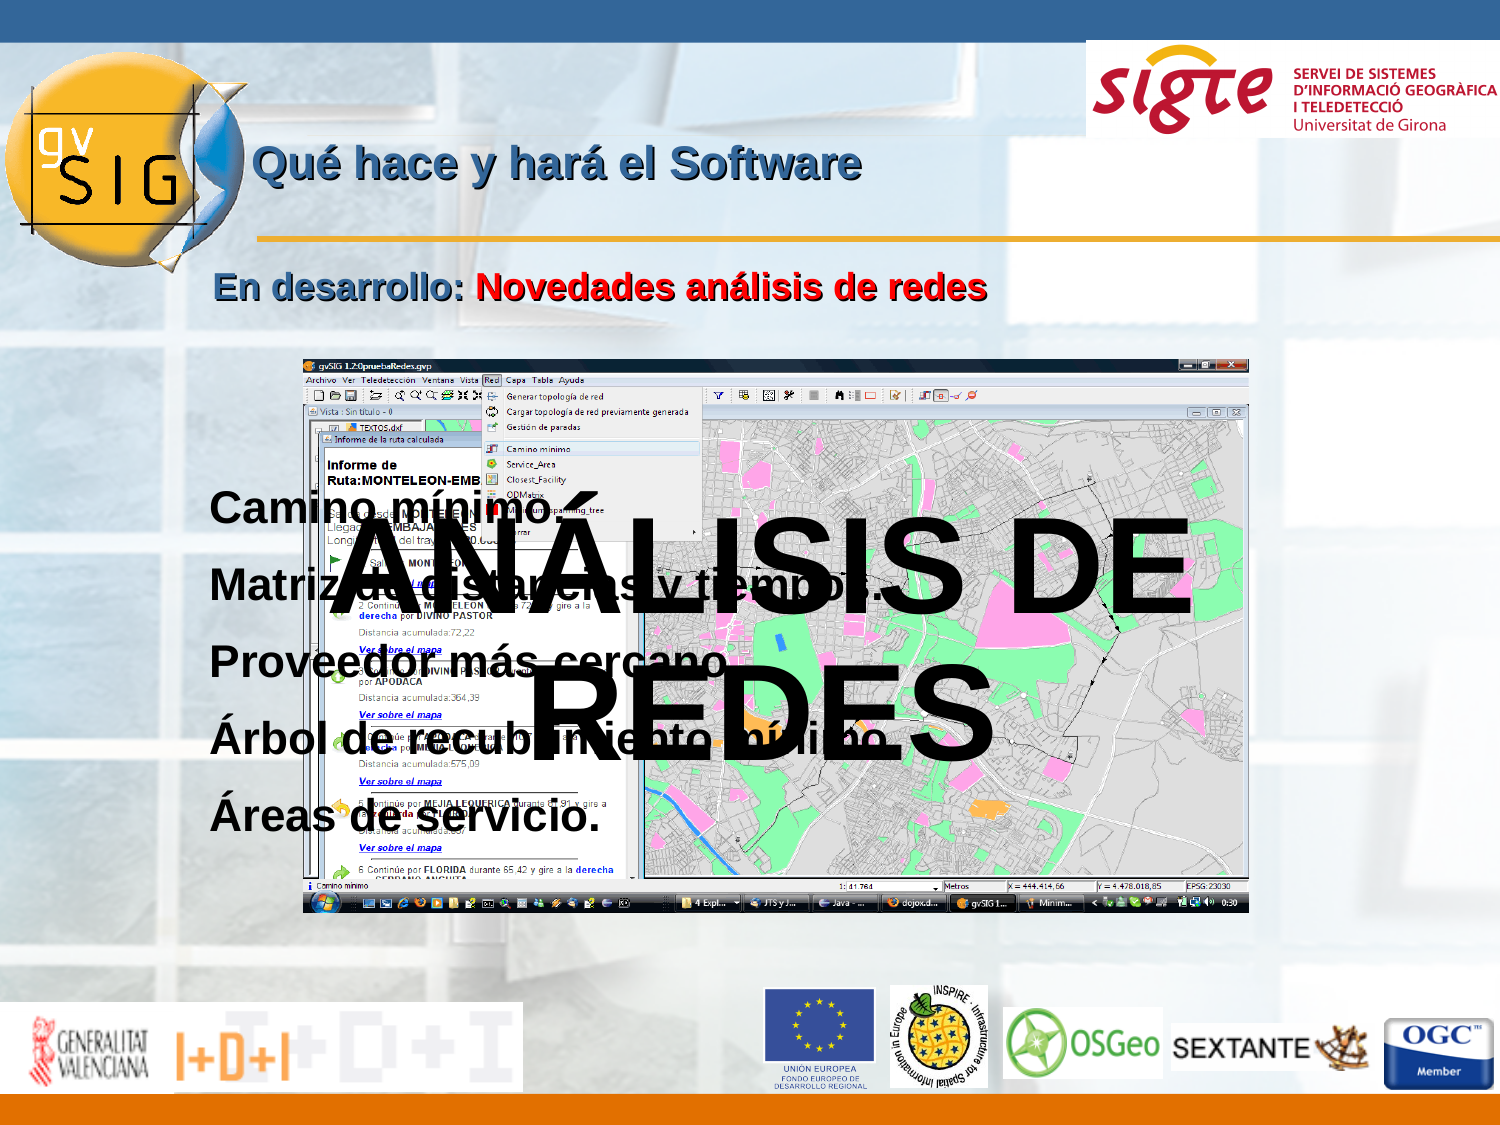

Qué hace y hará el Software
En desarrollo: Novedades análisis de redes
 Camino mínimo.
 Matriz de distancias y tiempos.
 Proveedor más cercano.
 Árbol de recubrimiento mínimo.
 Áreas de servicio.
ANÁLISIS DE REDES